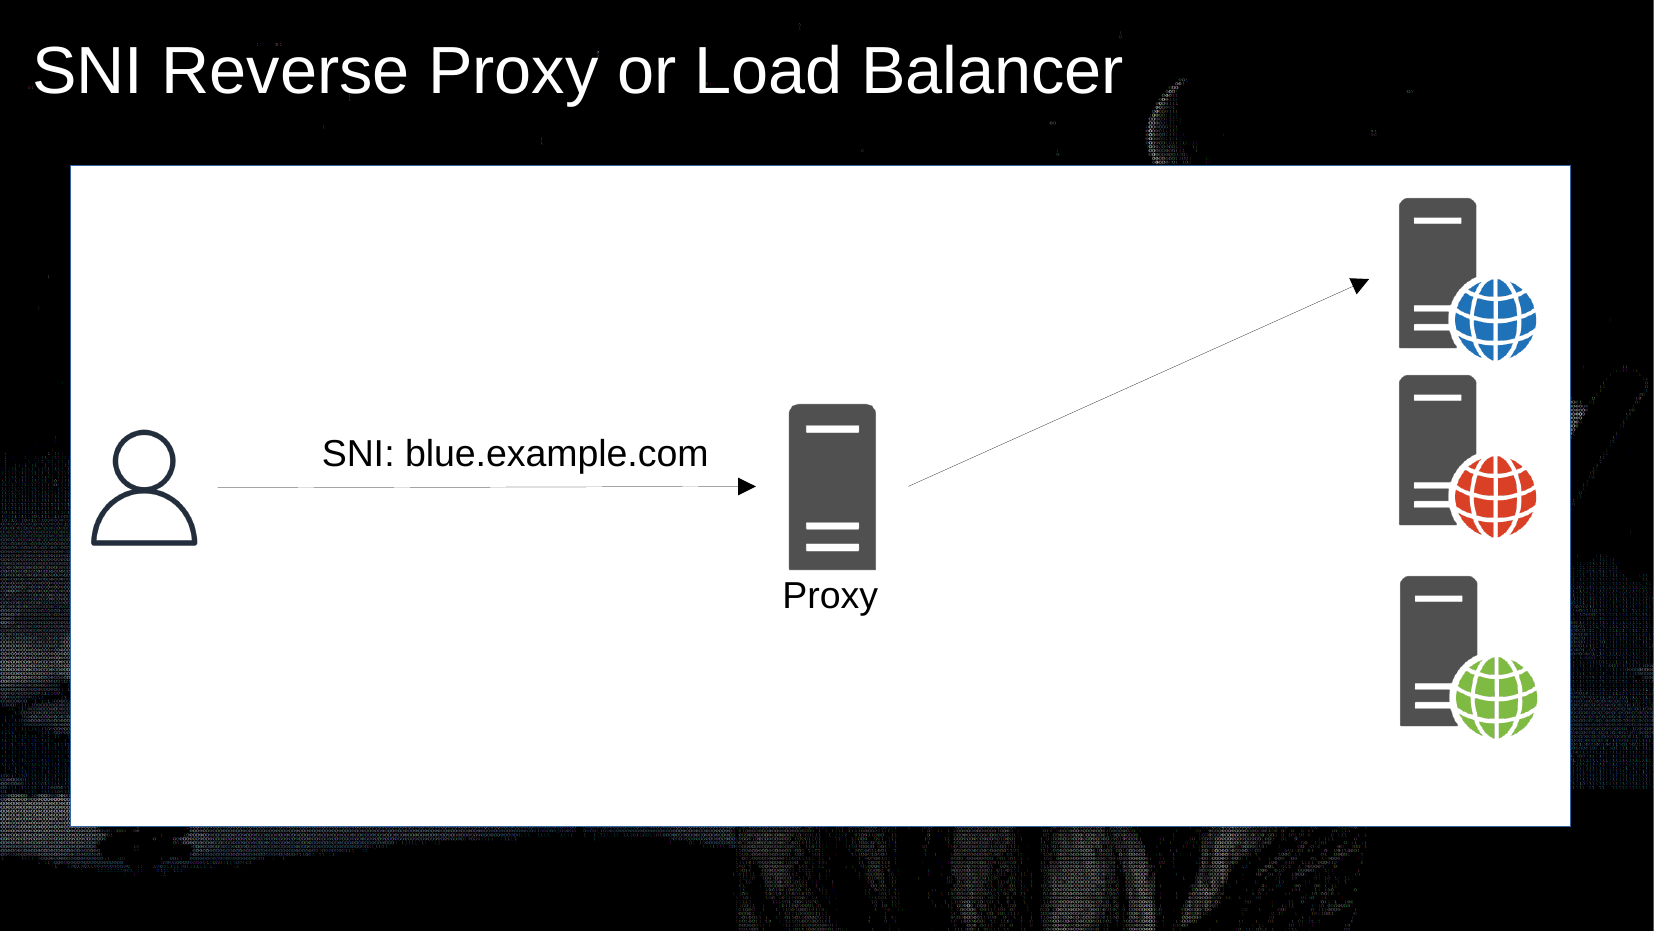

SNI Reverse Proxy or Load Balancer
#
SNI: blue.example.com
Proxy